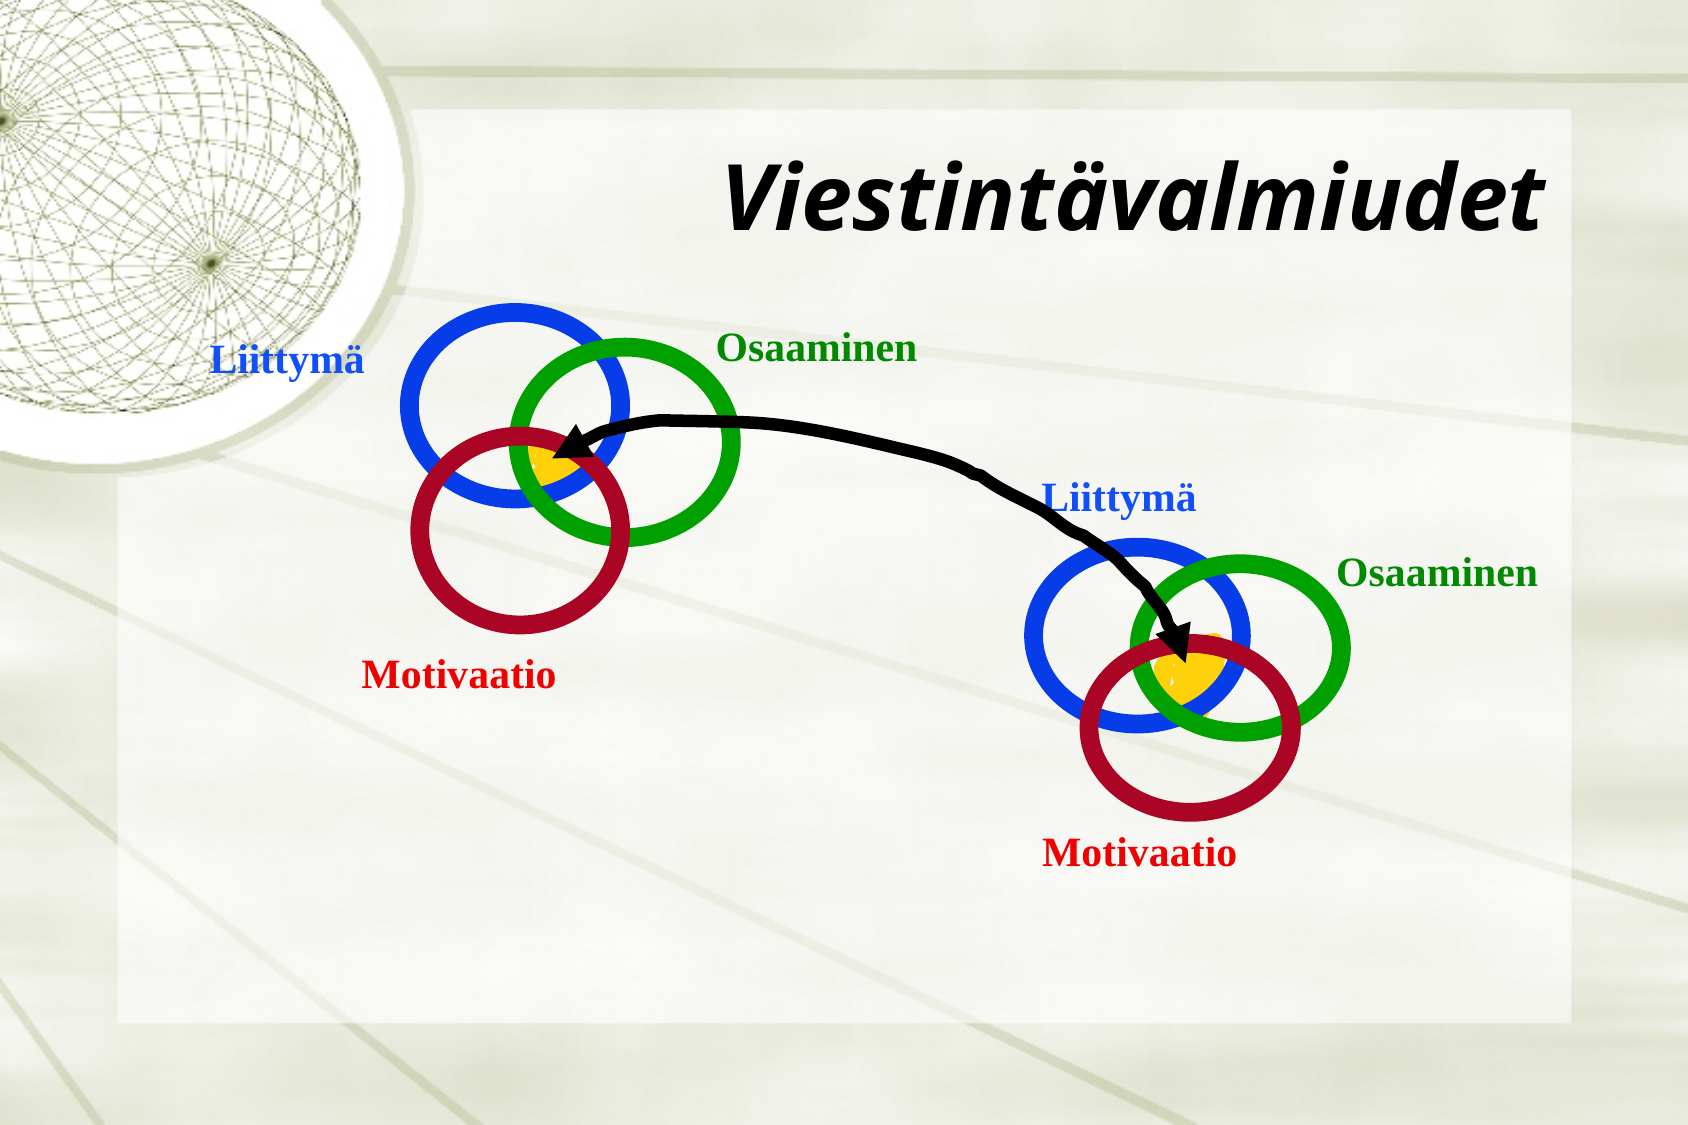

# Viestintävalmiudet
Osaaminen
Liittymä
Liittymä
Osaaminen
Motivaatio
Motivaatio